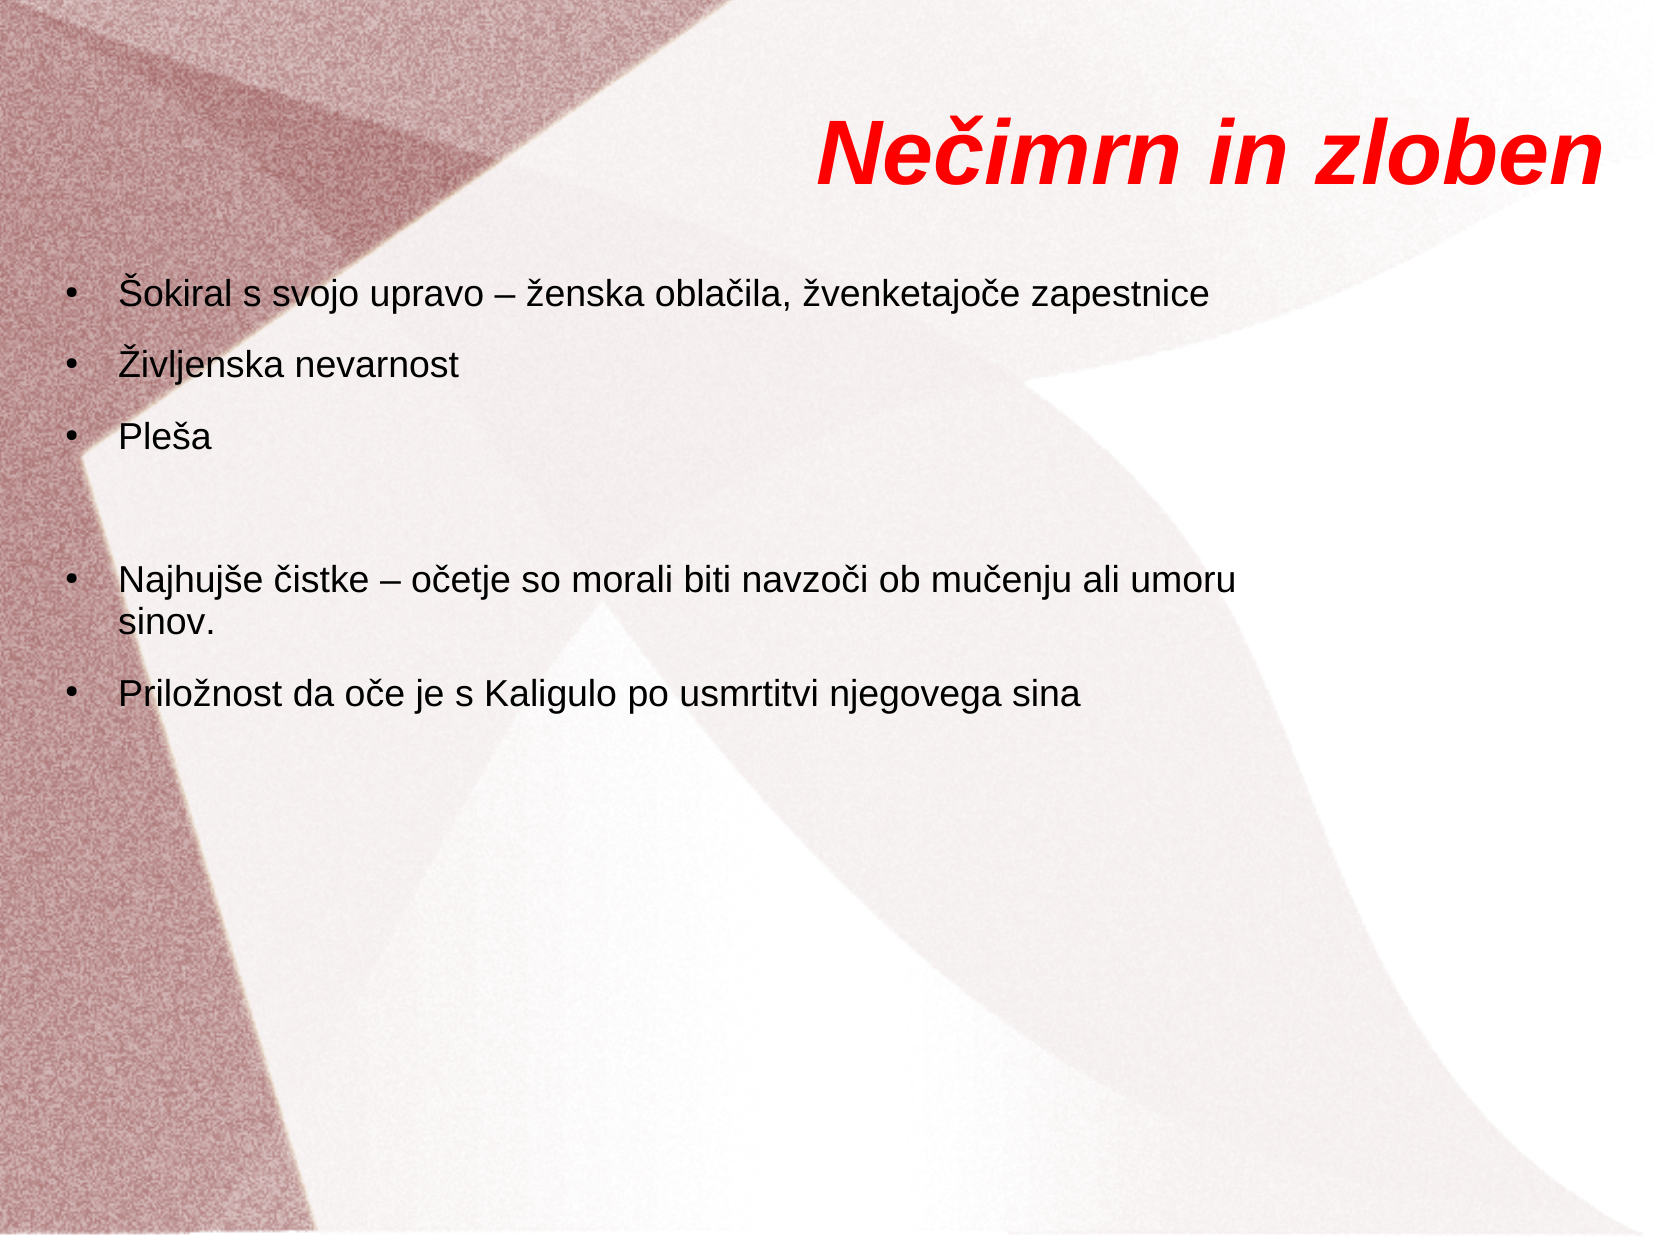

# Nečimrn in zloben
Šokiral s svojo upravo – ženska oblačila, žvenketajoče zapestnice
Življenska nevarnost
Pleša
Najhujše čistke – očetje so morali biti navzoči ob mučenju ali umoru sinov.
Priložnost da oče je s Kaligulo po usmrtitvi njegovega sina